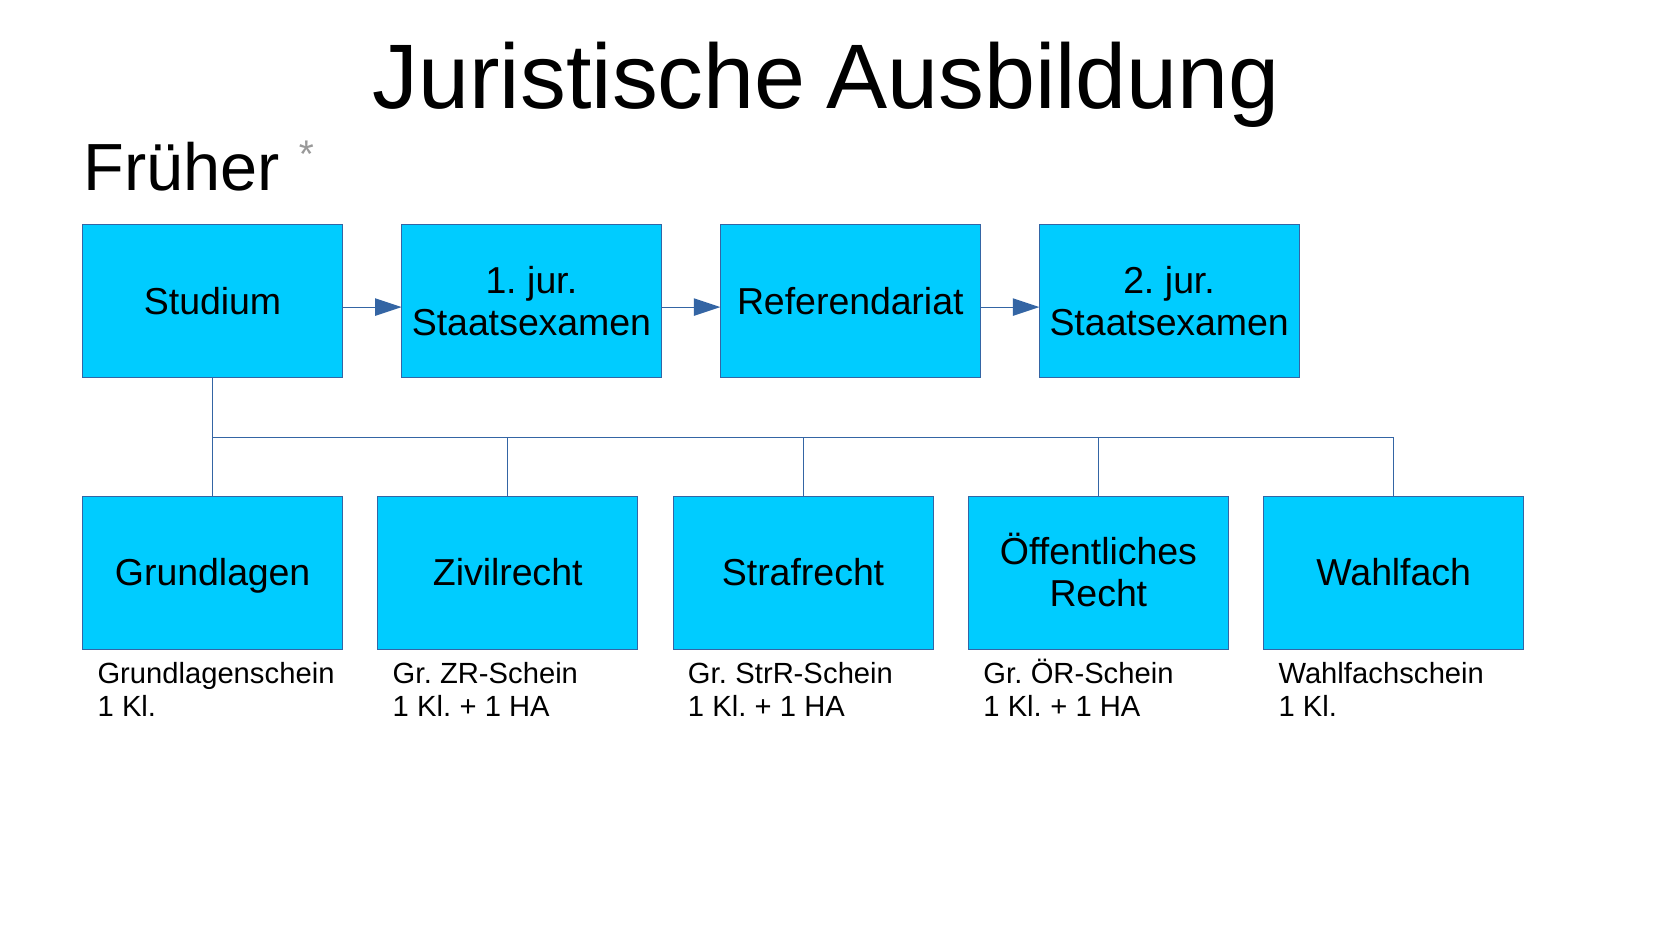

# Juristische Ausbildung
Früher *
Studium
1. jur.
Staatsexamen
Referendariat
2. jur.
Staatsexamen
Grundlagen
Zivilrecht
Strafrecht
Öffentliches
Recht
Wahlfach
Grundlagenschein
1 Kl.
Gr. ZR-Schein
1 Kl. + 1 HA
Gr. StrR-Schein
1 Kl. + 1 HA
Gr. ÖR-Schein
1 Kl. + 1 HA
Wahlfachschein
1 Kl.